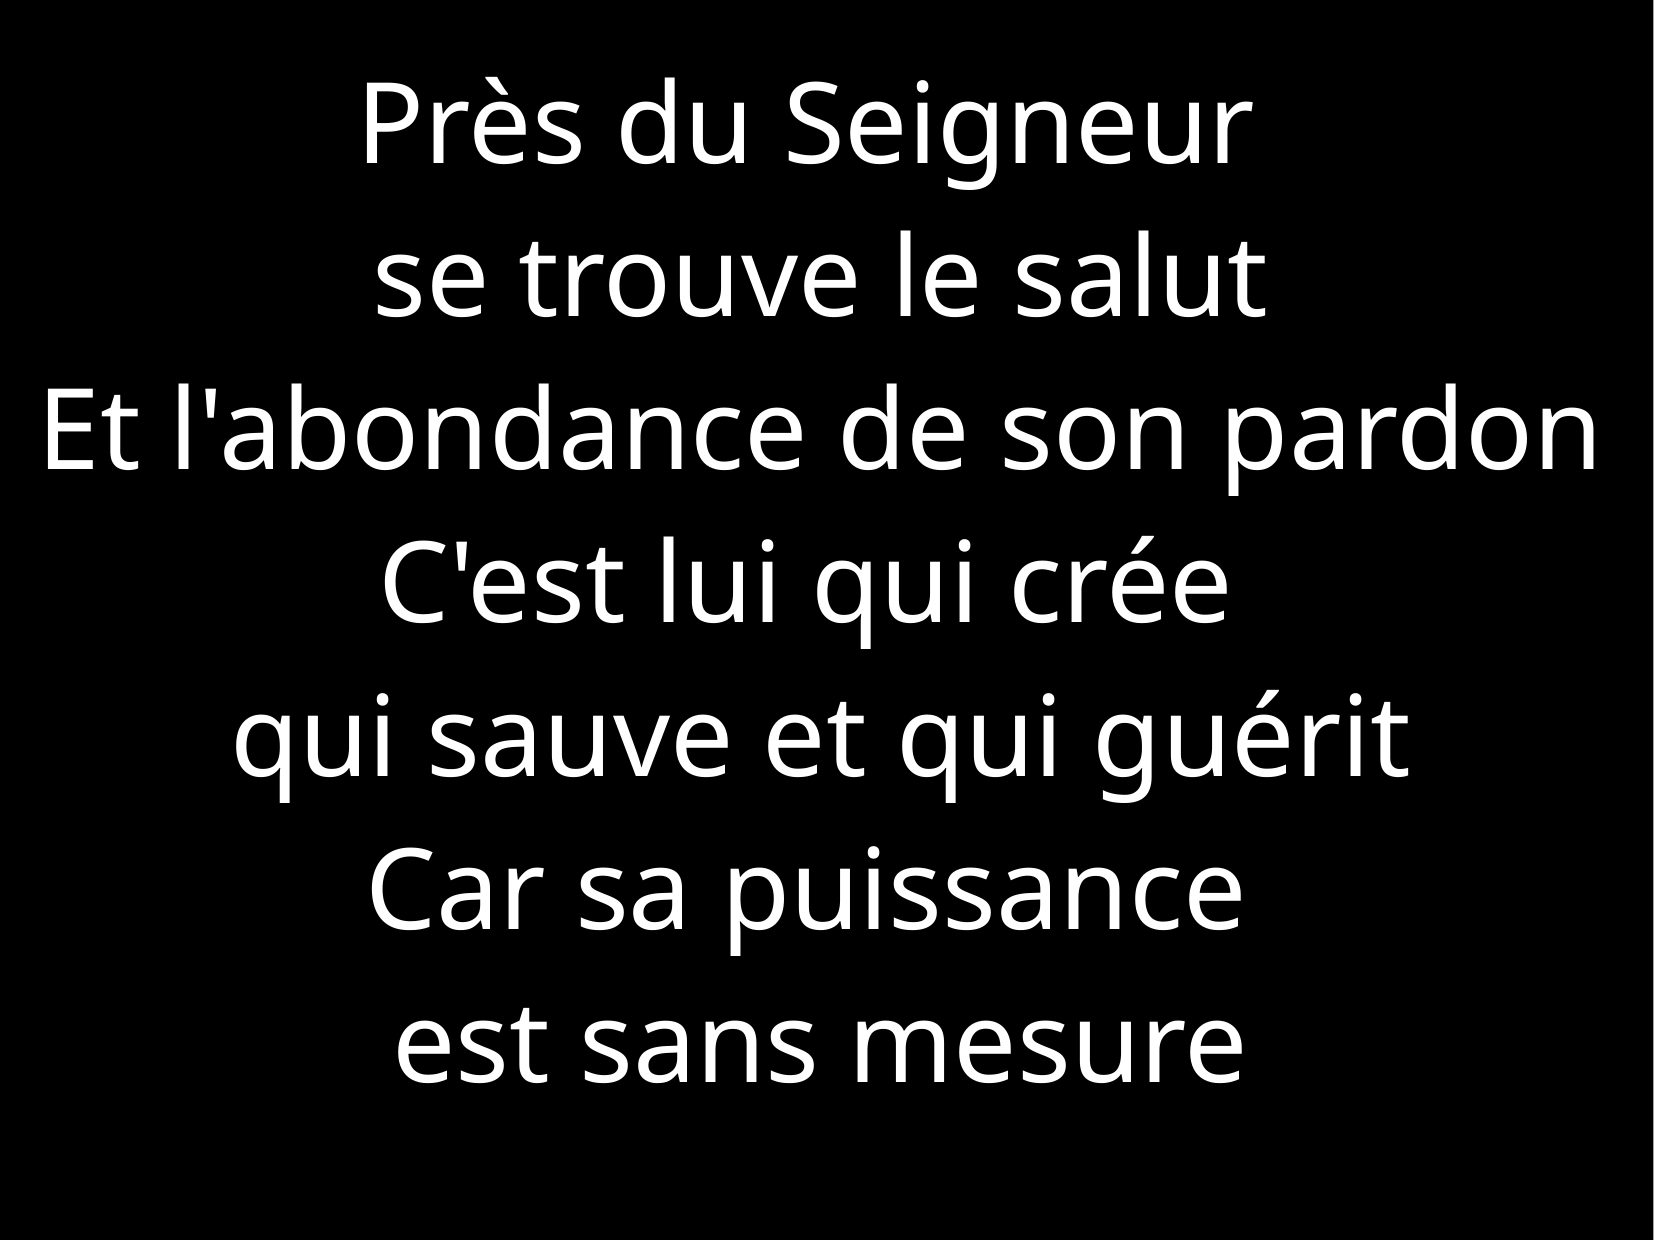

# Près du Seigneur
se trouve le salut
Et l'abondance de son pardon
C'est lui qui crée
qui sauve et qui guérit
Car sa puissance
est sans mesure